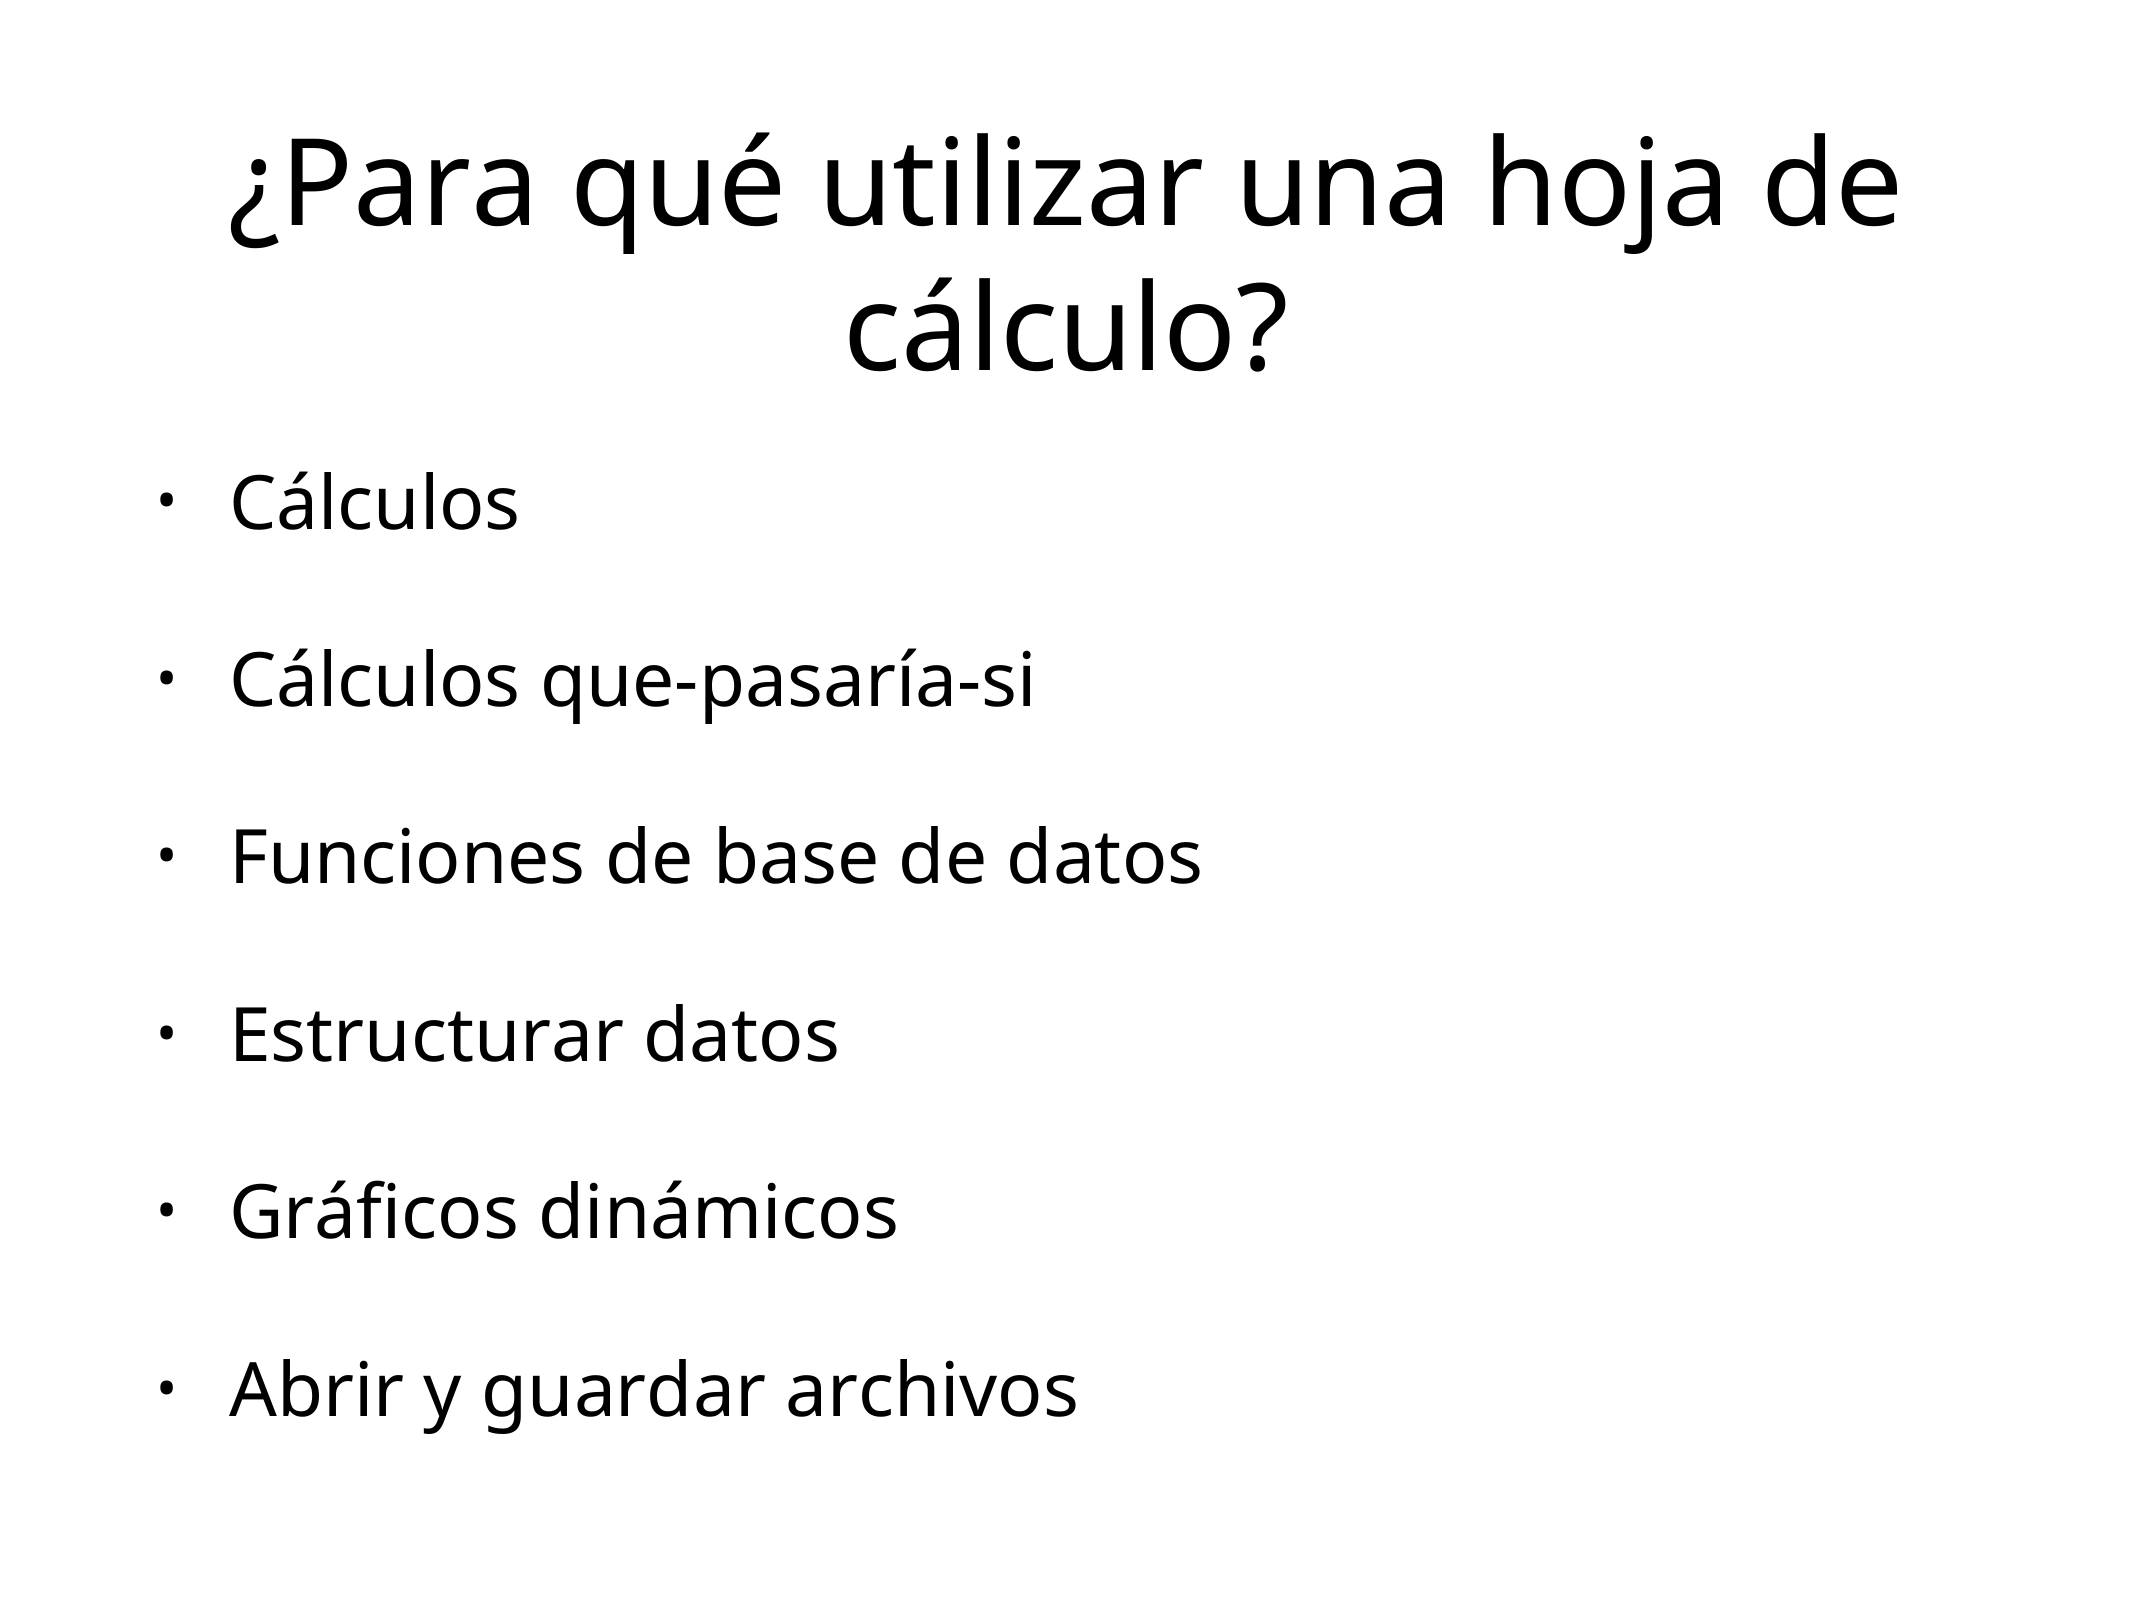

# ¿Para qué utilizar una hoja de cálculo?
Cálculos
Cálculos que-pasaría-si
Funciones de base de datos
Estructurar datos
Gráficos dinámicos
Abrir y guardar archivos